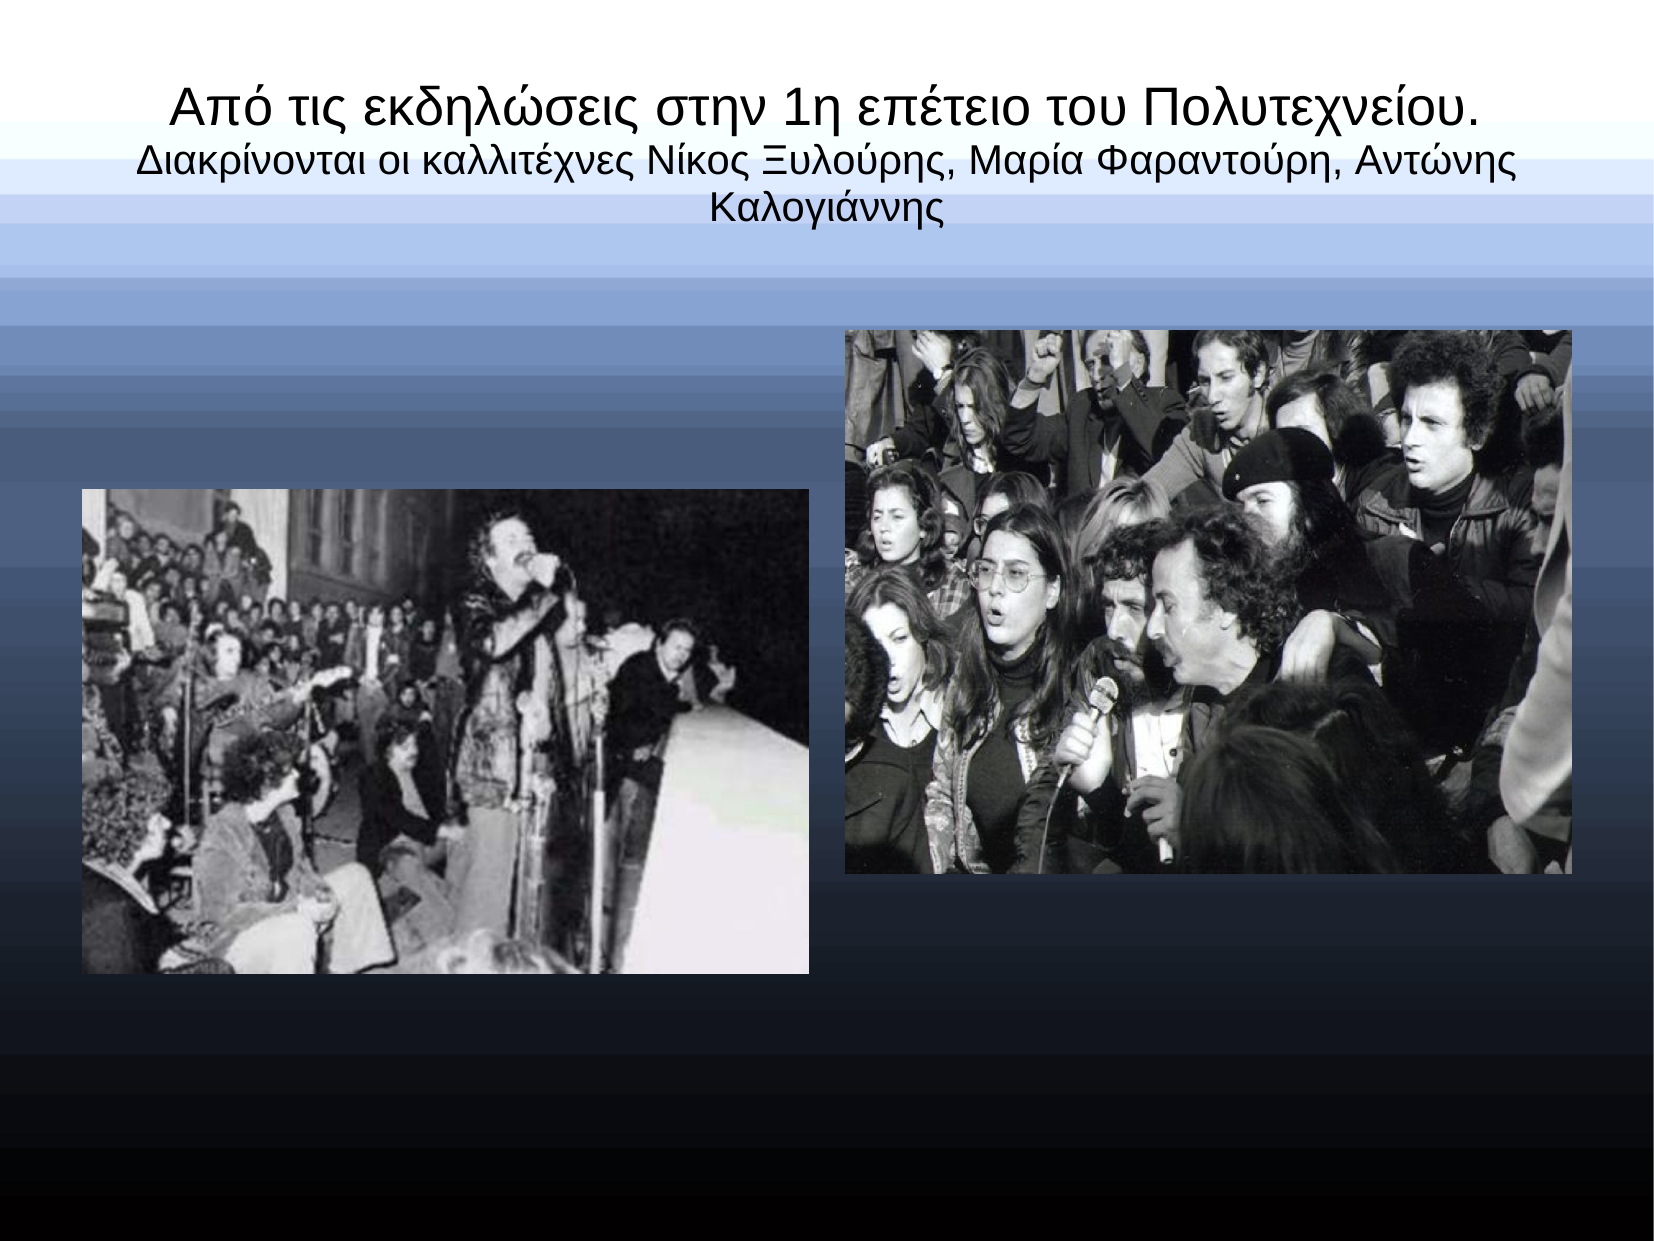

# Από τις εκδηλώσεις στην 1η επέτειο του Πολυτεχνείου. Διακρίνονται οι καλλιτέχνες Νίκος Ξυλούρης, Μαρία Φαραντούρη, Αντώνης Καλογιάννης